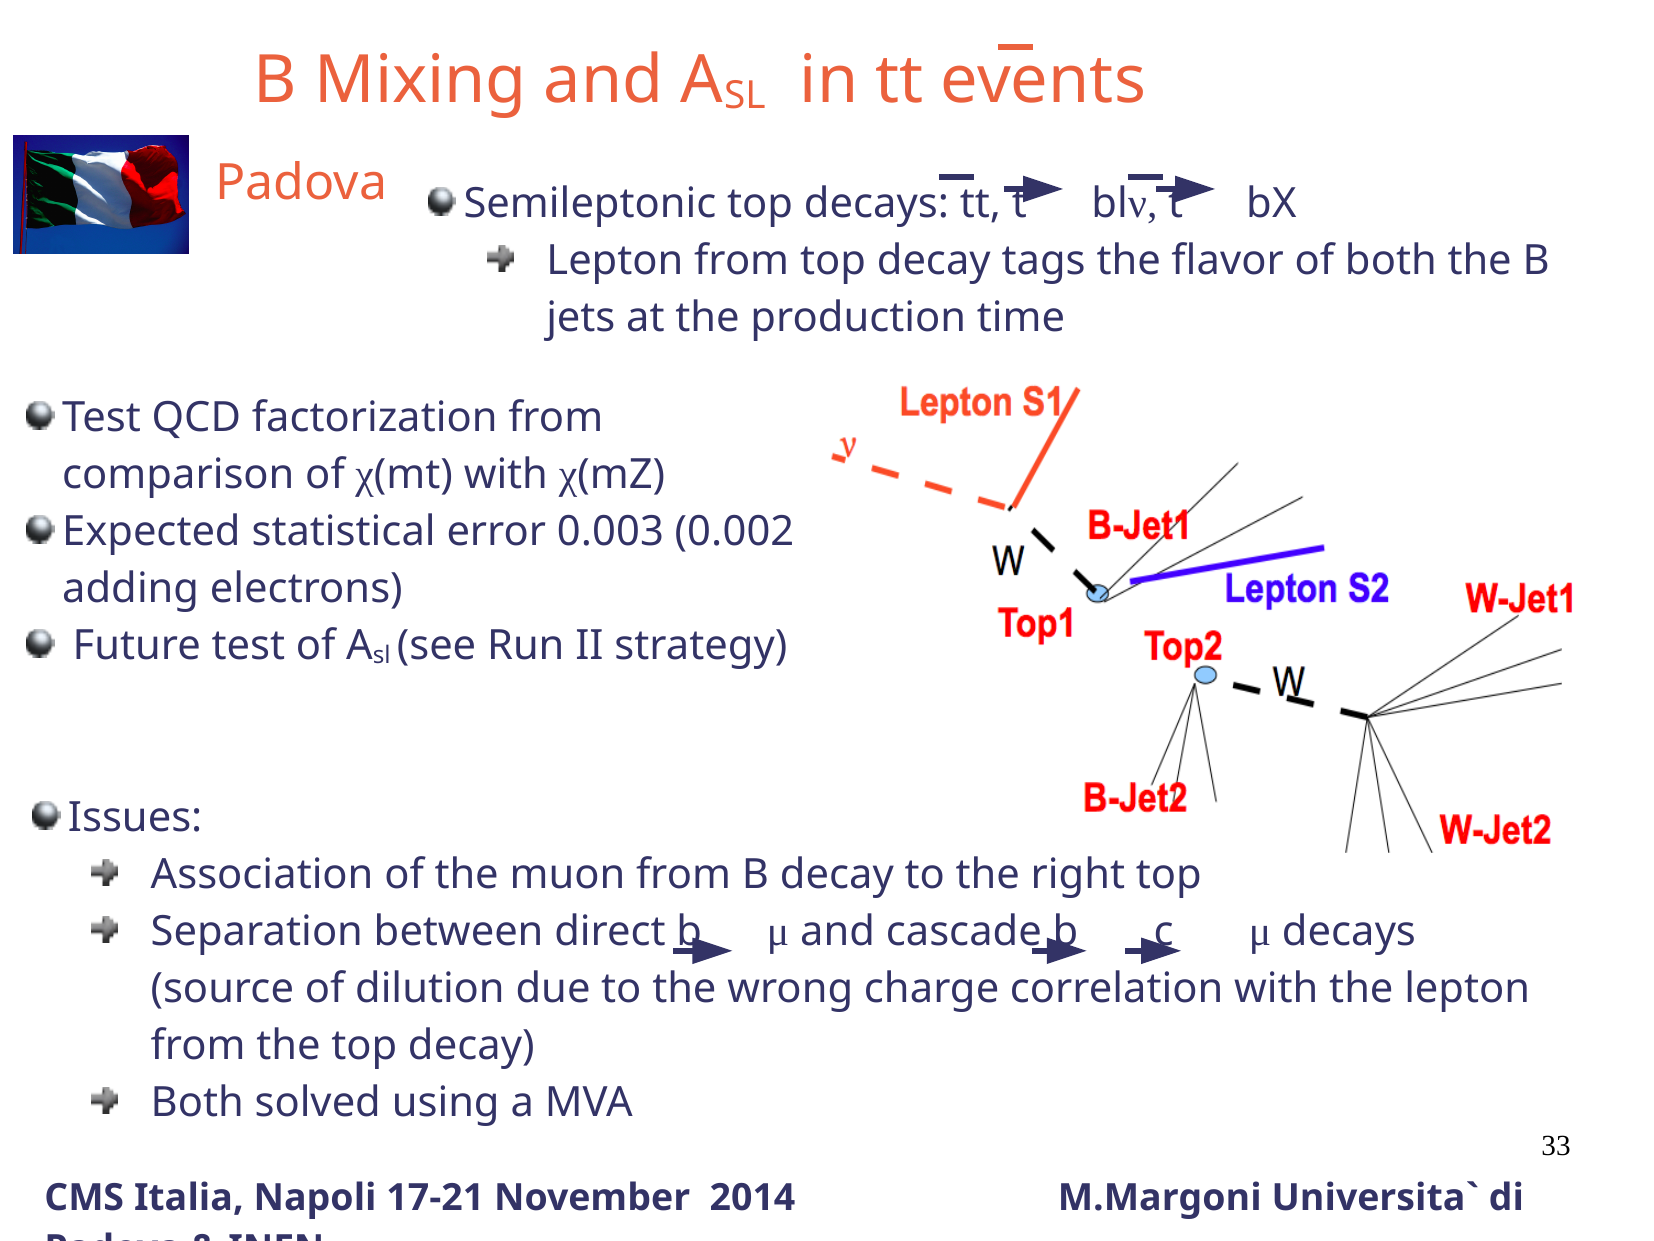

B Mixing and ASL  in tt events
Padova
Semileptonic top decays: tt, t blν, t bX
Lepton from top decay tags the flavor of both the B jets at the production time
Test QCD factorization from comparison of χ(mt) with χ(mZ)
Expected statistical error 0.003 (0.002 adding electrons)
 Future test of Asl (see Run II strategy)
Issues:
Association of the muon from B decay to the right top
Separation between direct b μ and cascade b c μ decays (source of dilution due to the wrong charge correlation with the lepton from the top decay)
Both solved using a MVA
33
CMS Italia, Napoli 17-21 November 2014 M.Margoni Universita` di Padova & INFN